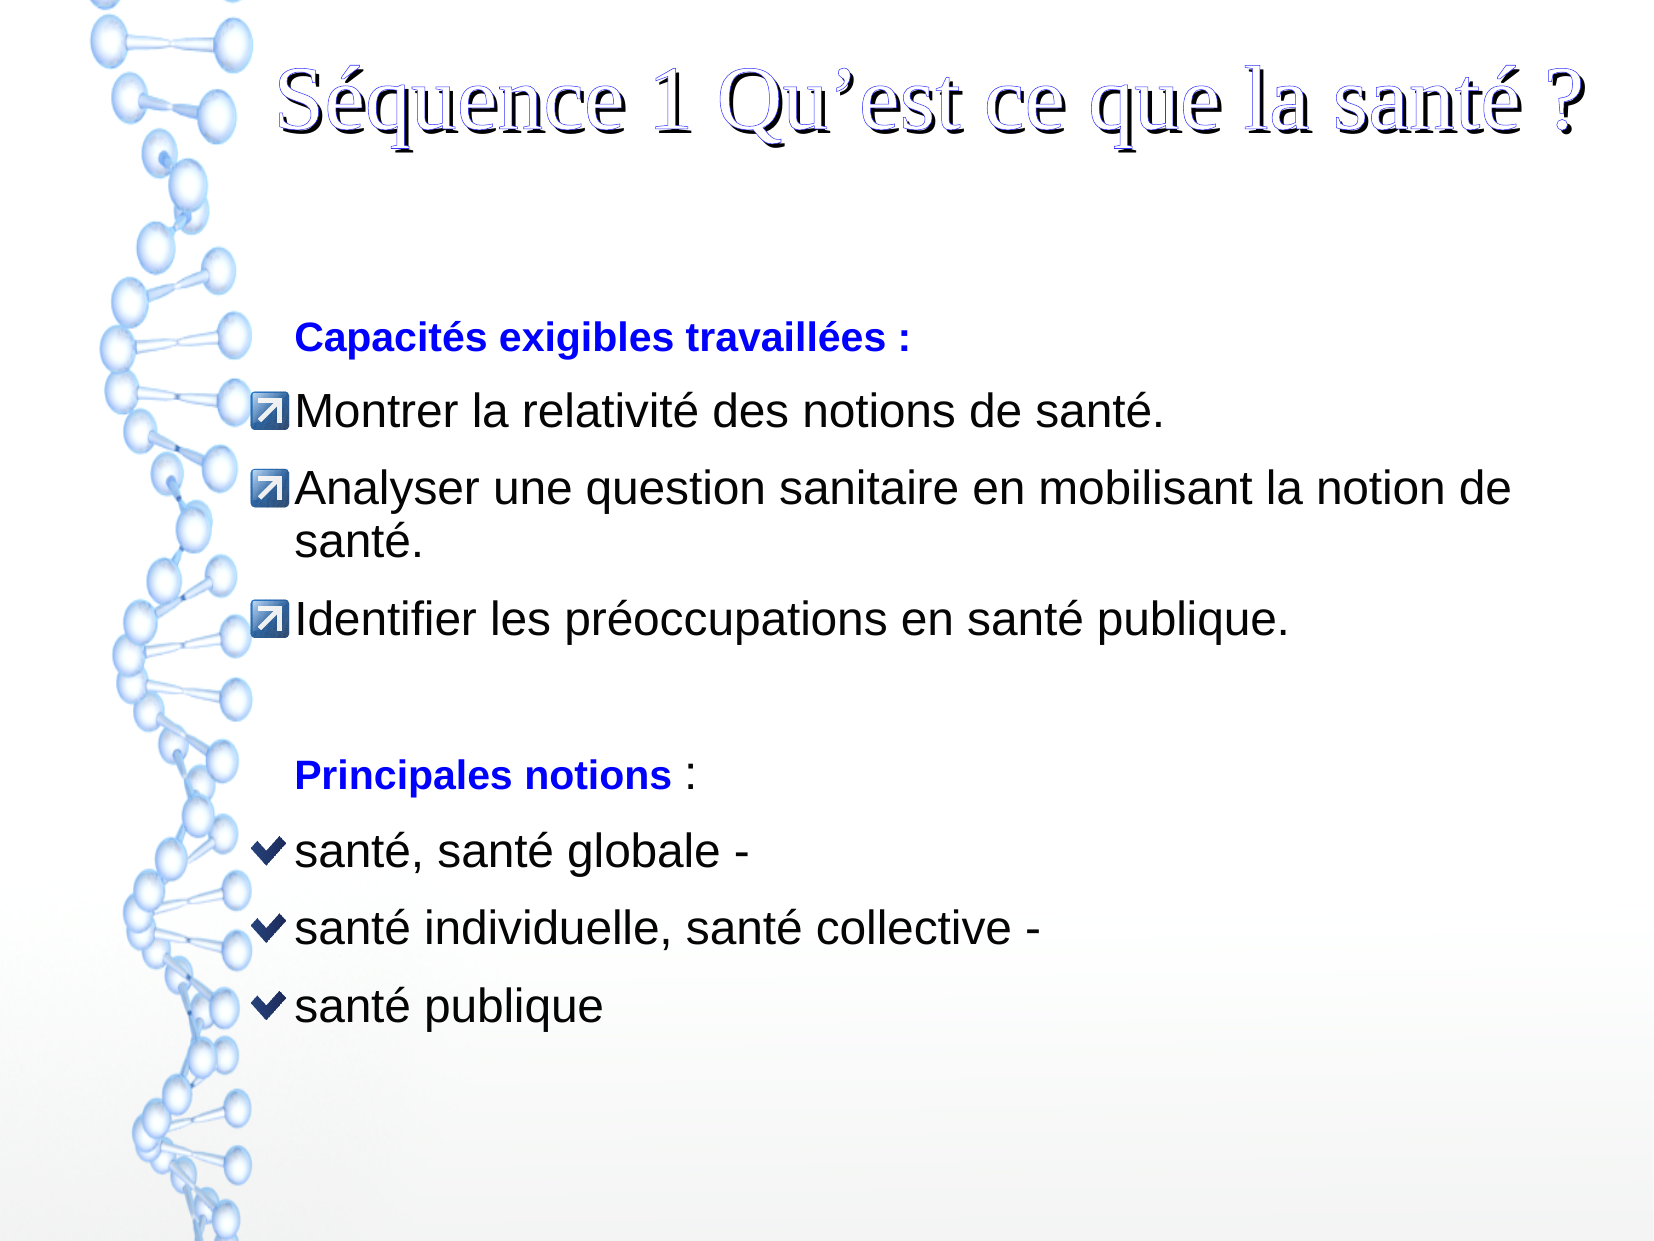

# Séquence 1 Qu’est ce que la santé ?
Capacités exigibles travaillées :
Montrer la relativité des notions de santé.
Analyser une question sanitaire en mobilisant la notion de santé.
Identifier les préoccupations en santé publique.
Principales notions :
santé, santé globale -
santé individuelle, santé collective -
santé publique